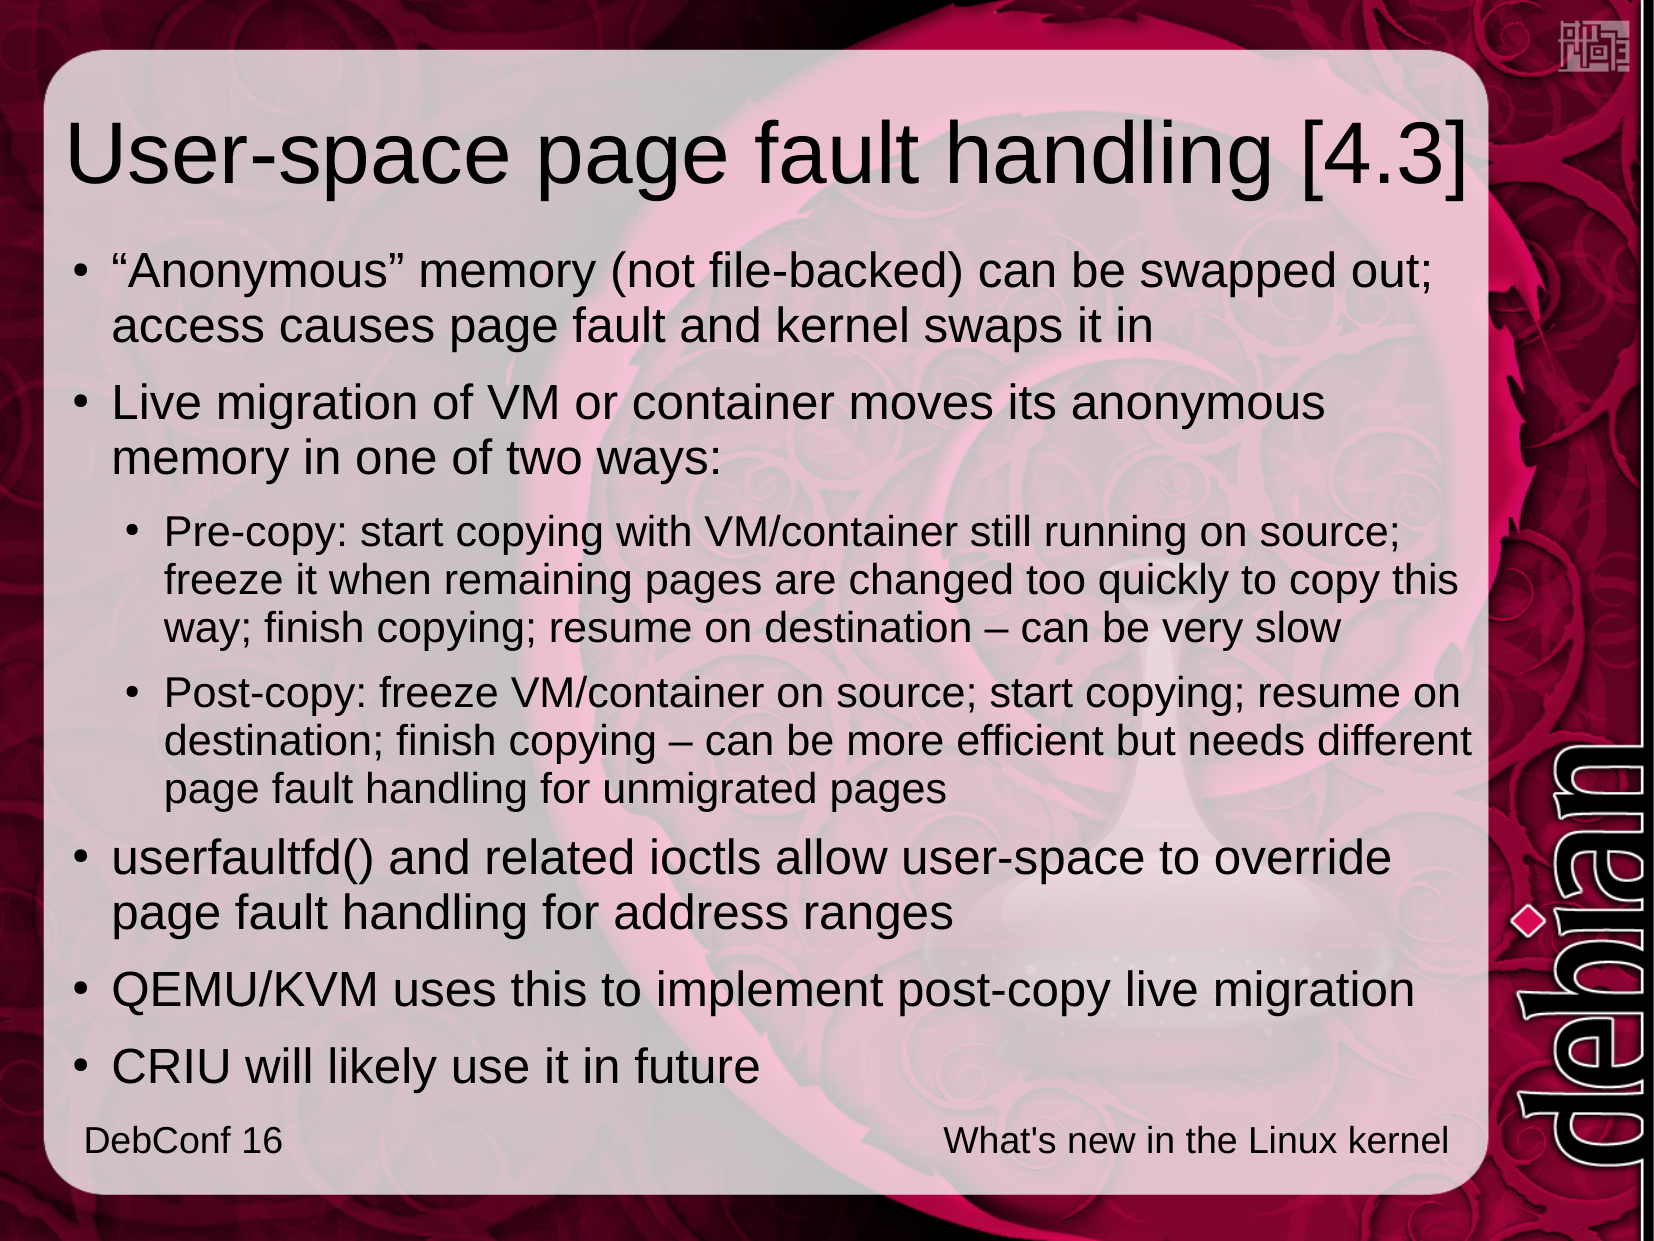

# User-space page fault handling [4.3]
“Anonymous” memory (not file-backed) can be swapped out; access causes page fault and kernel swaps it in
Live migration of VM or container moves its anonymous memory in one of two ways:
Pre-copy: start copying with VM/container still running on source; freeze it when remaining pages are changed too quickly to copy this way; finish copying; resume on destination – can be very slow
Post-copy: freeze VM/container on source; start copying; resume on destination; finish copying – can be more efficient but needs different page fault handling for unmigrated pages
userfaultfd() and related ioctls allow user-space to override page fault handling for address ranges
QEMU/KVM uses this to implement post-copy live migration
CRIU will likely use it in future